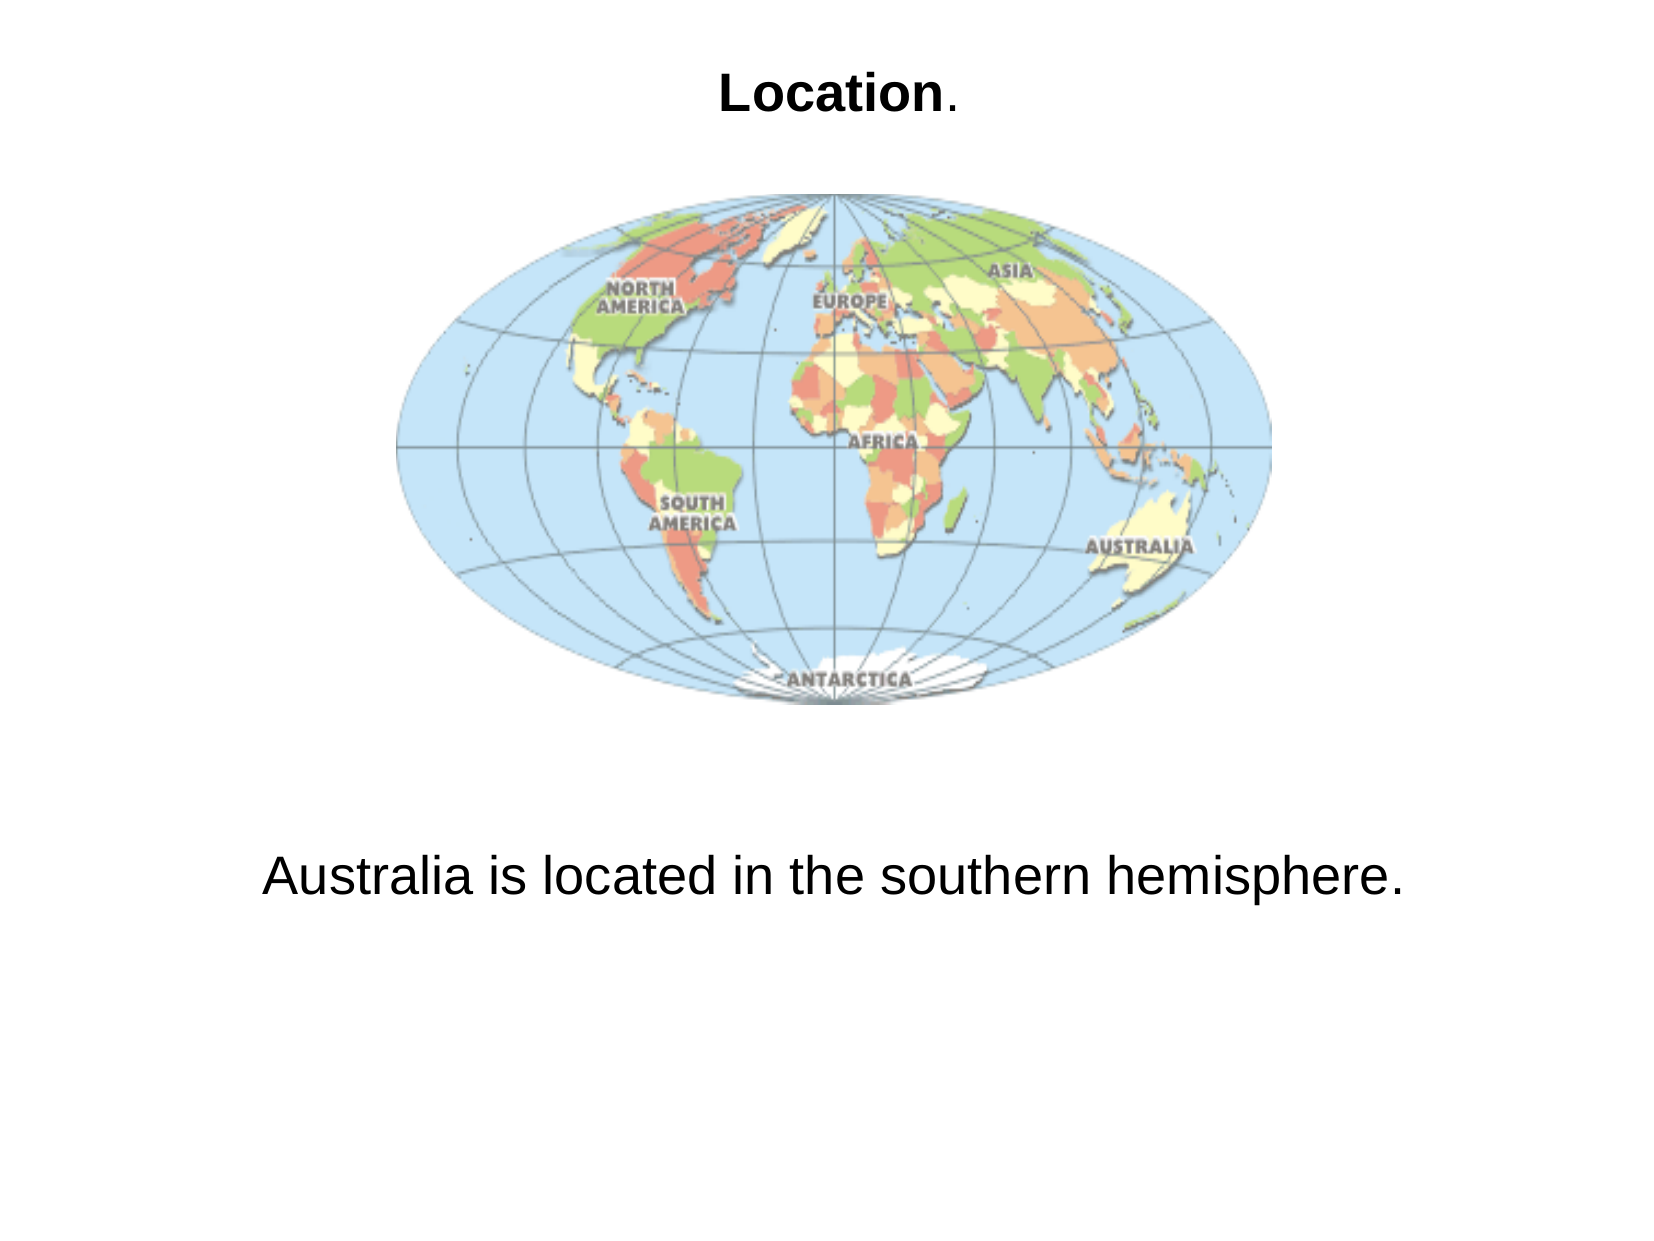

Location.
Australia is located in the southern hemisphere.